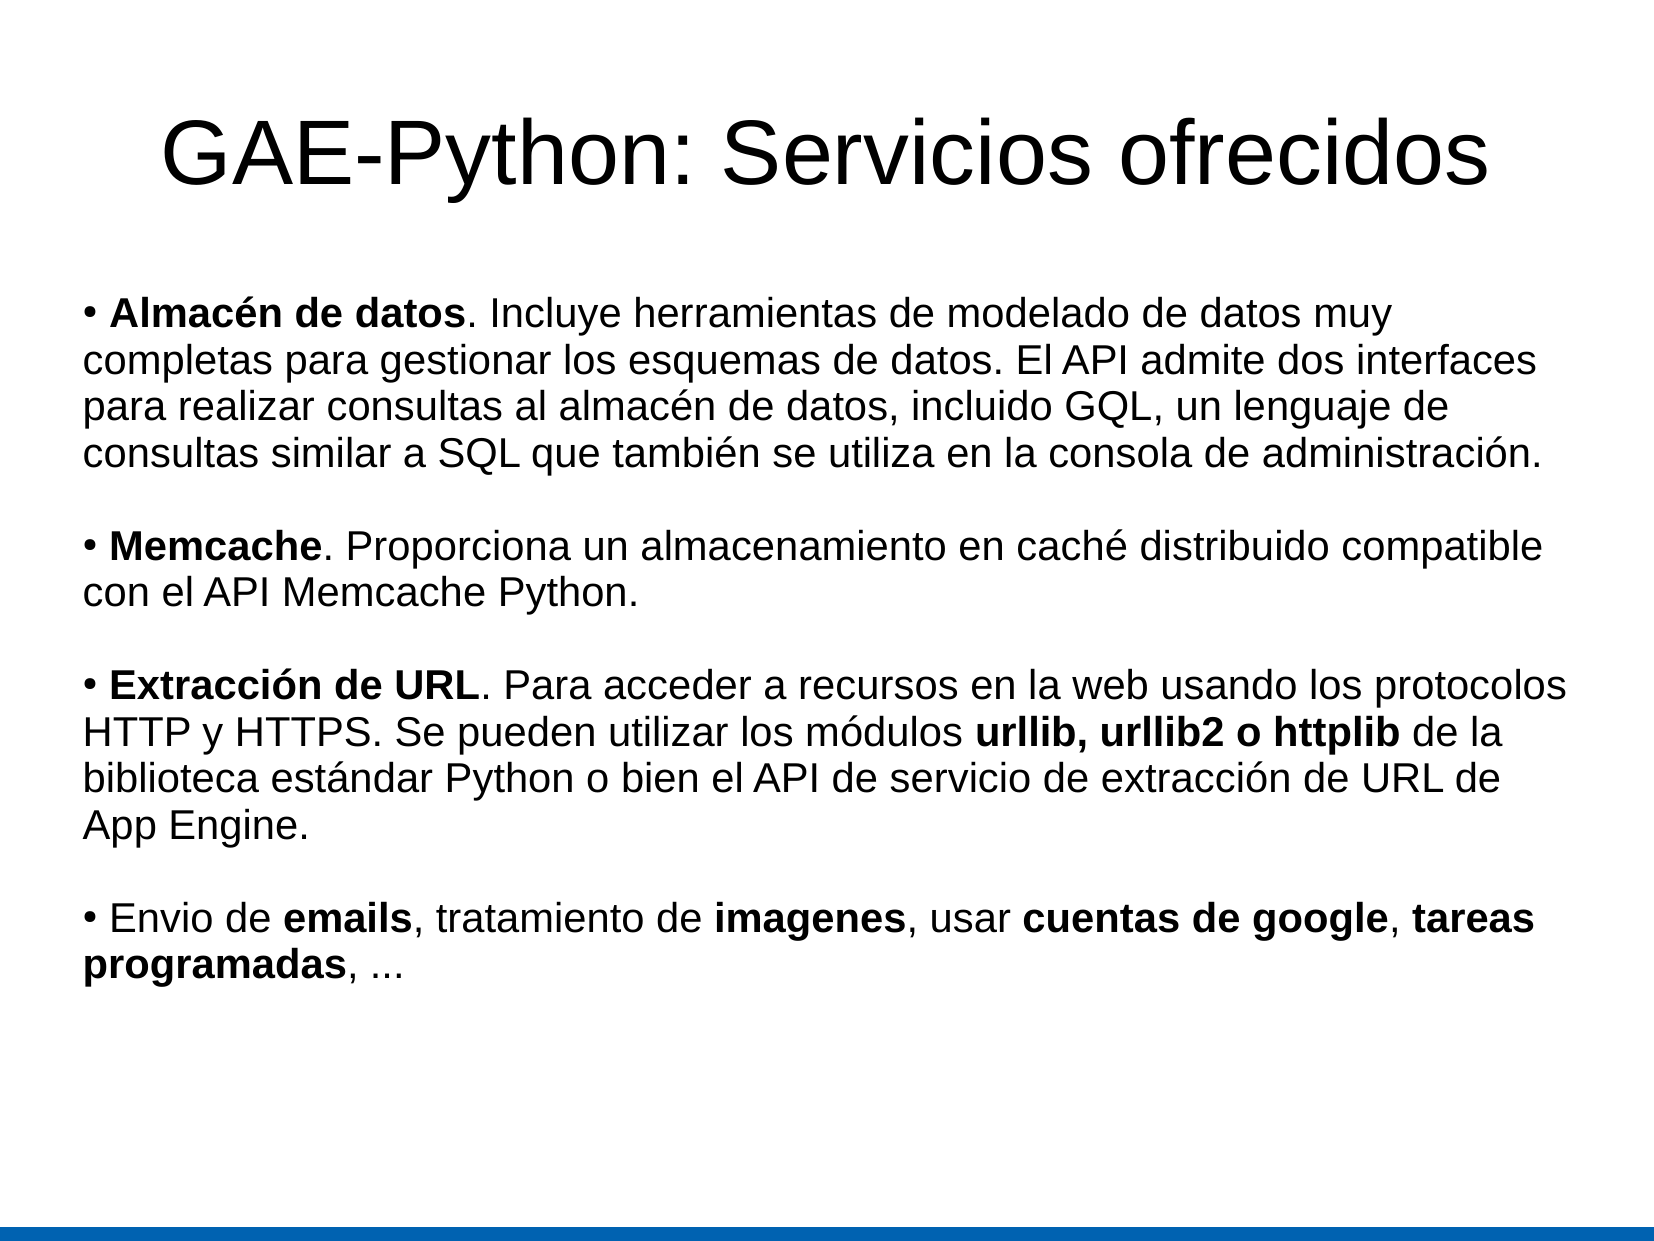

# GAE-Python: Servicios ofrecidos
 Almacén de datos. Incluye herramientas de modelado de datos muy completas para gestionar los esquemas de datos. El API admite dos interfaces para realizar consultas al almacén de datos, incluido GQL, un lenguaje de consultas similar a SQL que también se utiliza en la consola de administración.
 Memcache. Proporciona un almacenamiento en caché distribuido compatible con el API Memcache Python.
 Extracción de URL. Para acceder a recursos en la web usando los protocolos HTTP y HTTPS. Se pueden utilizar los módulos urllib, urllib2 o httplib de la biblioteca estándar Python o bien el API de servicio de extracción de URL de App Engine.
 Envio de emails, tratamiento de imagenes, usar cuentas de google, tareas programadas, ...